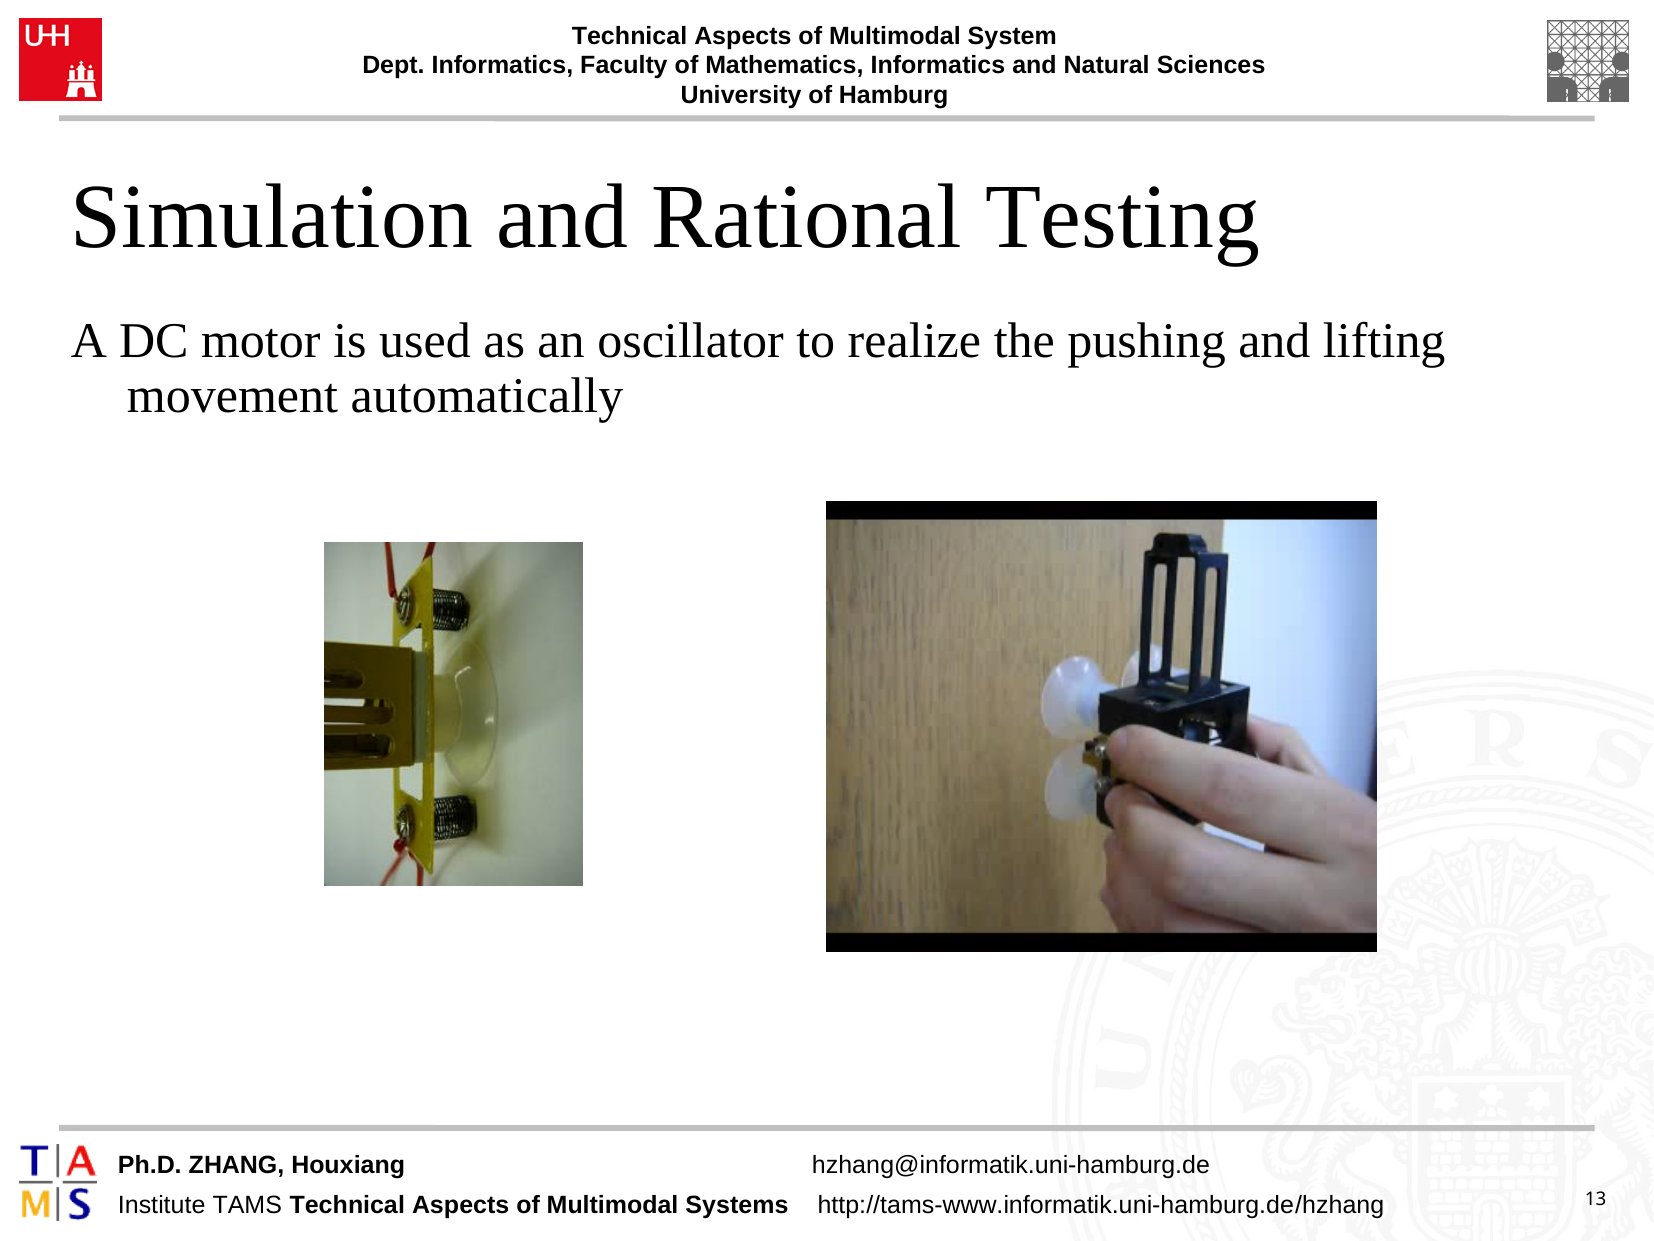

# Simulation and Rational Testing
A DC motor is used as an oscillator to realize the pushing and lifting movement automatically